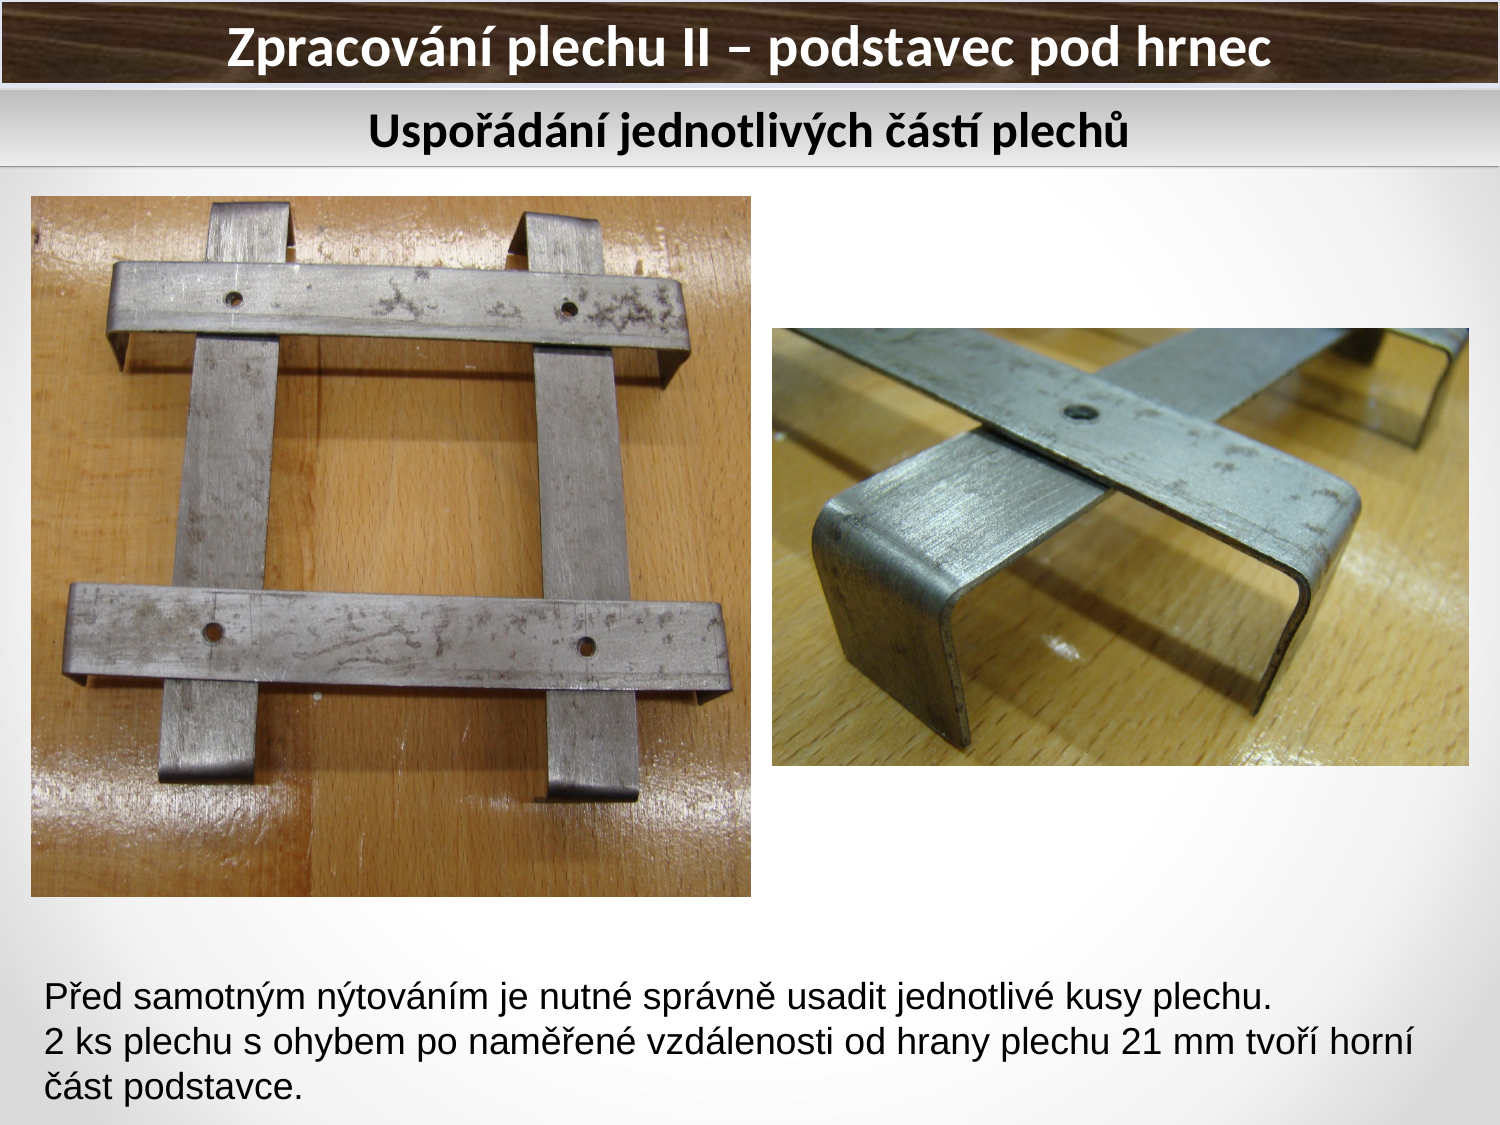

Zpracování plechu II – podstavec pod hrnec
Uspořádání jednotlivých částí plechů
Před samotným nýtováním je nutné správně usadit jednotlivé kusy plechu.
2 ks plechu s ohybem po naměřené vzdálenosti od hrany plechu 21 mm tvoří horní část podstavce.